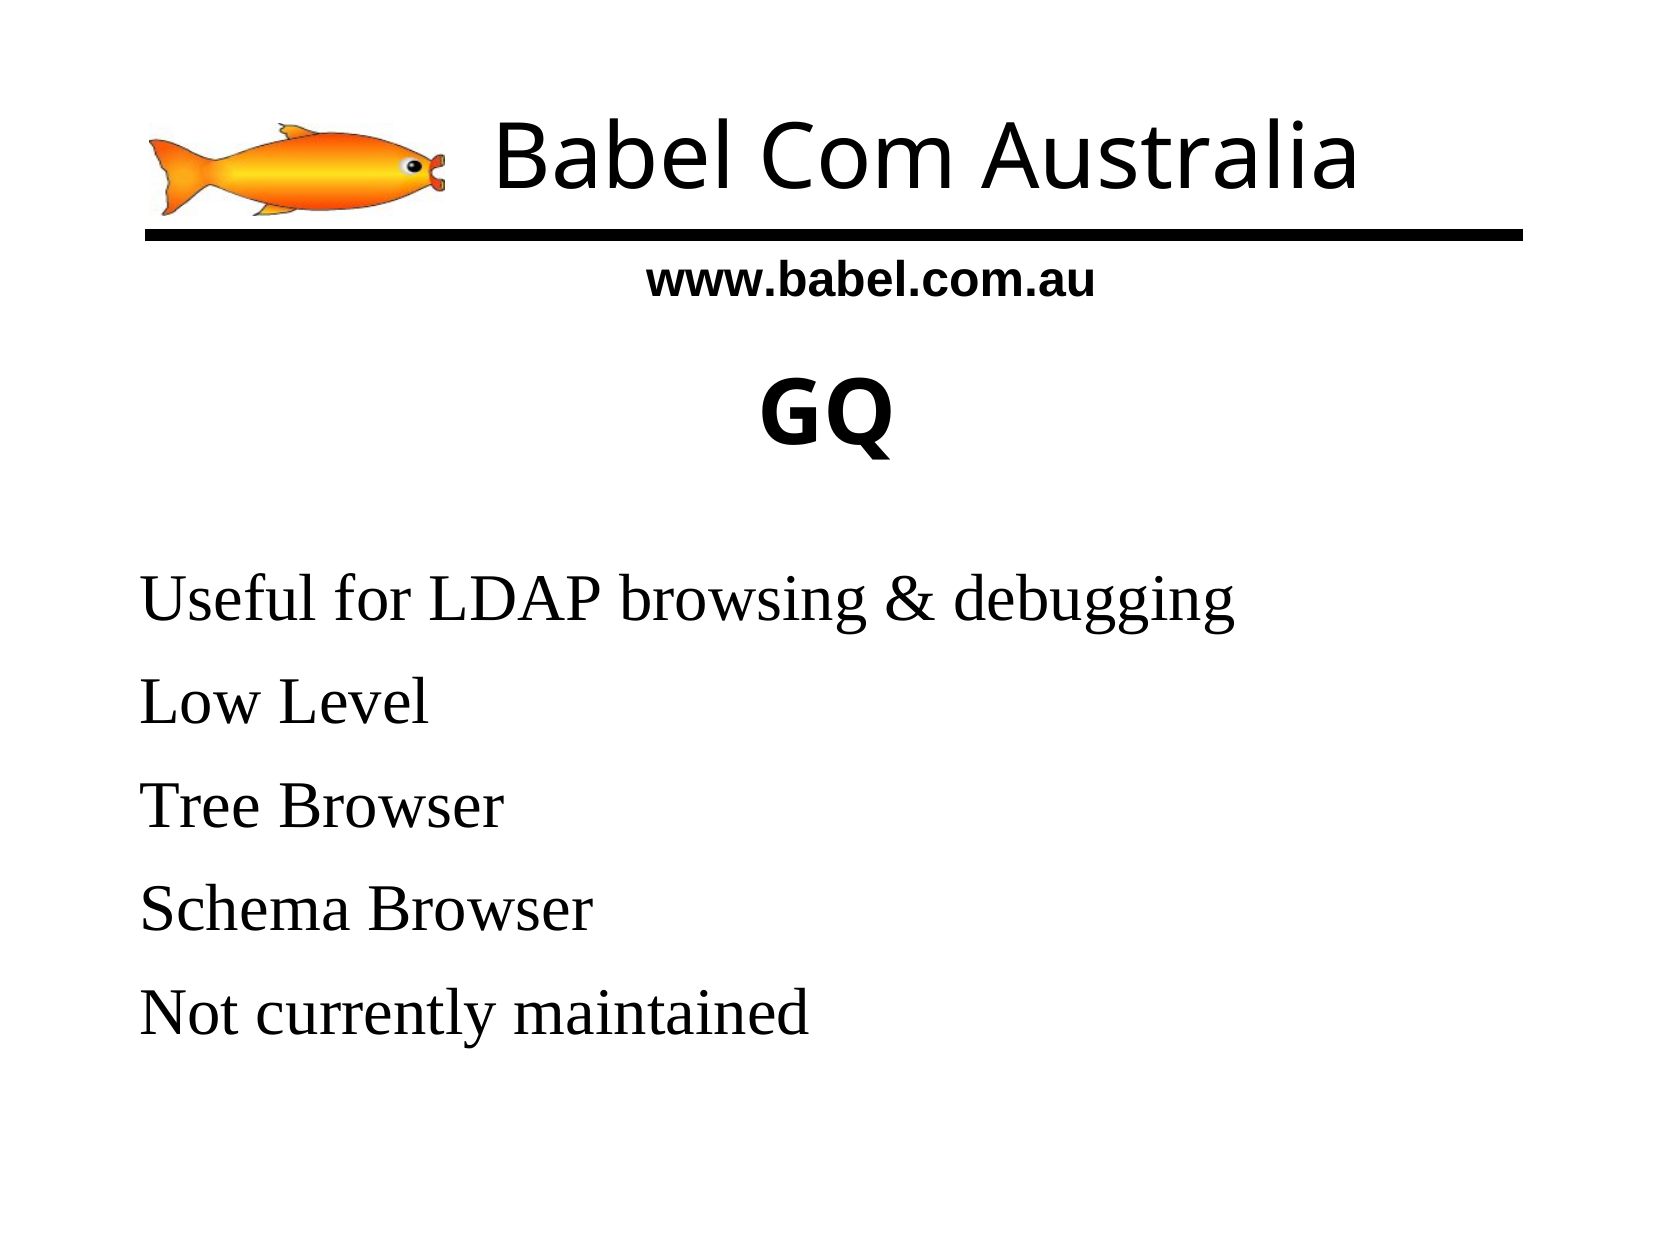

# GQ
Useful for LDAP browsing & debugging
Low Level
Tree Browser
Schema Browser
Not currently maintained